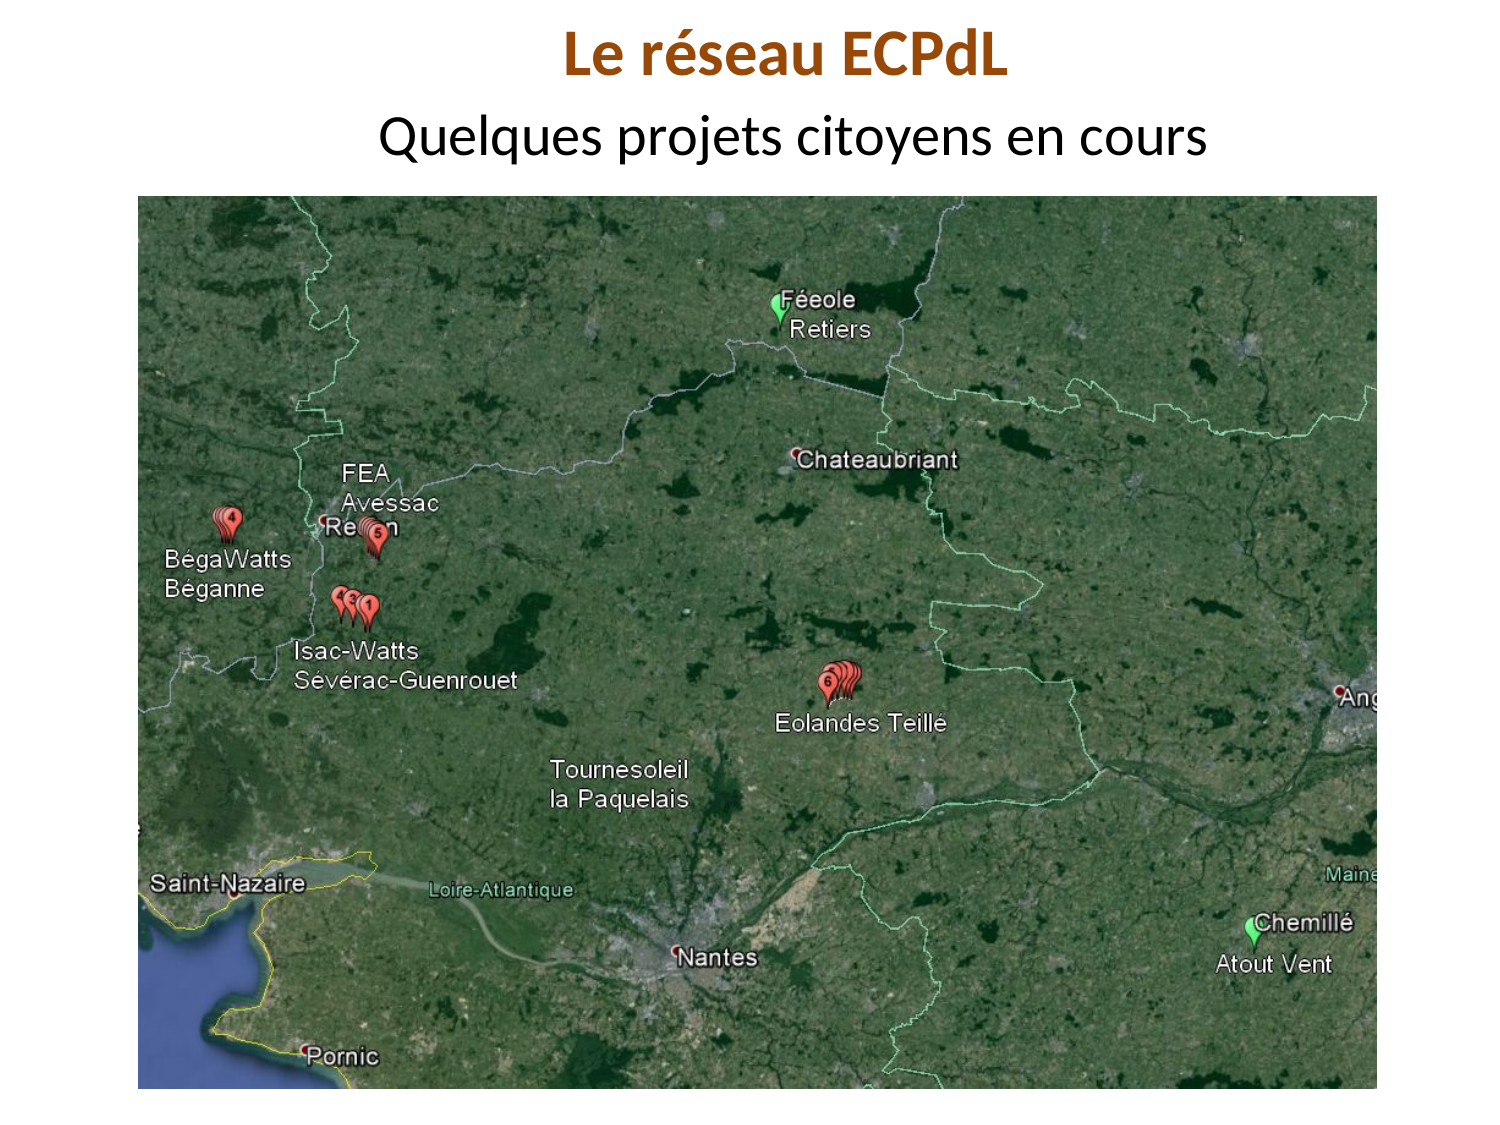

# Le réseau ECPdL Quelques projets citoyens en cours